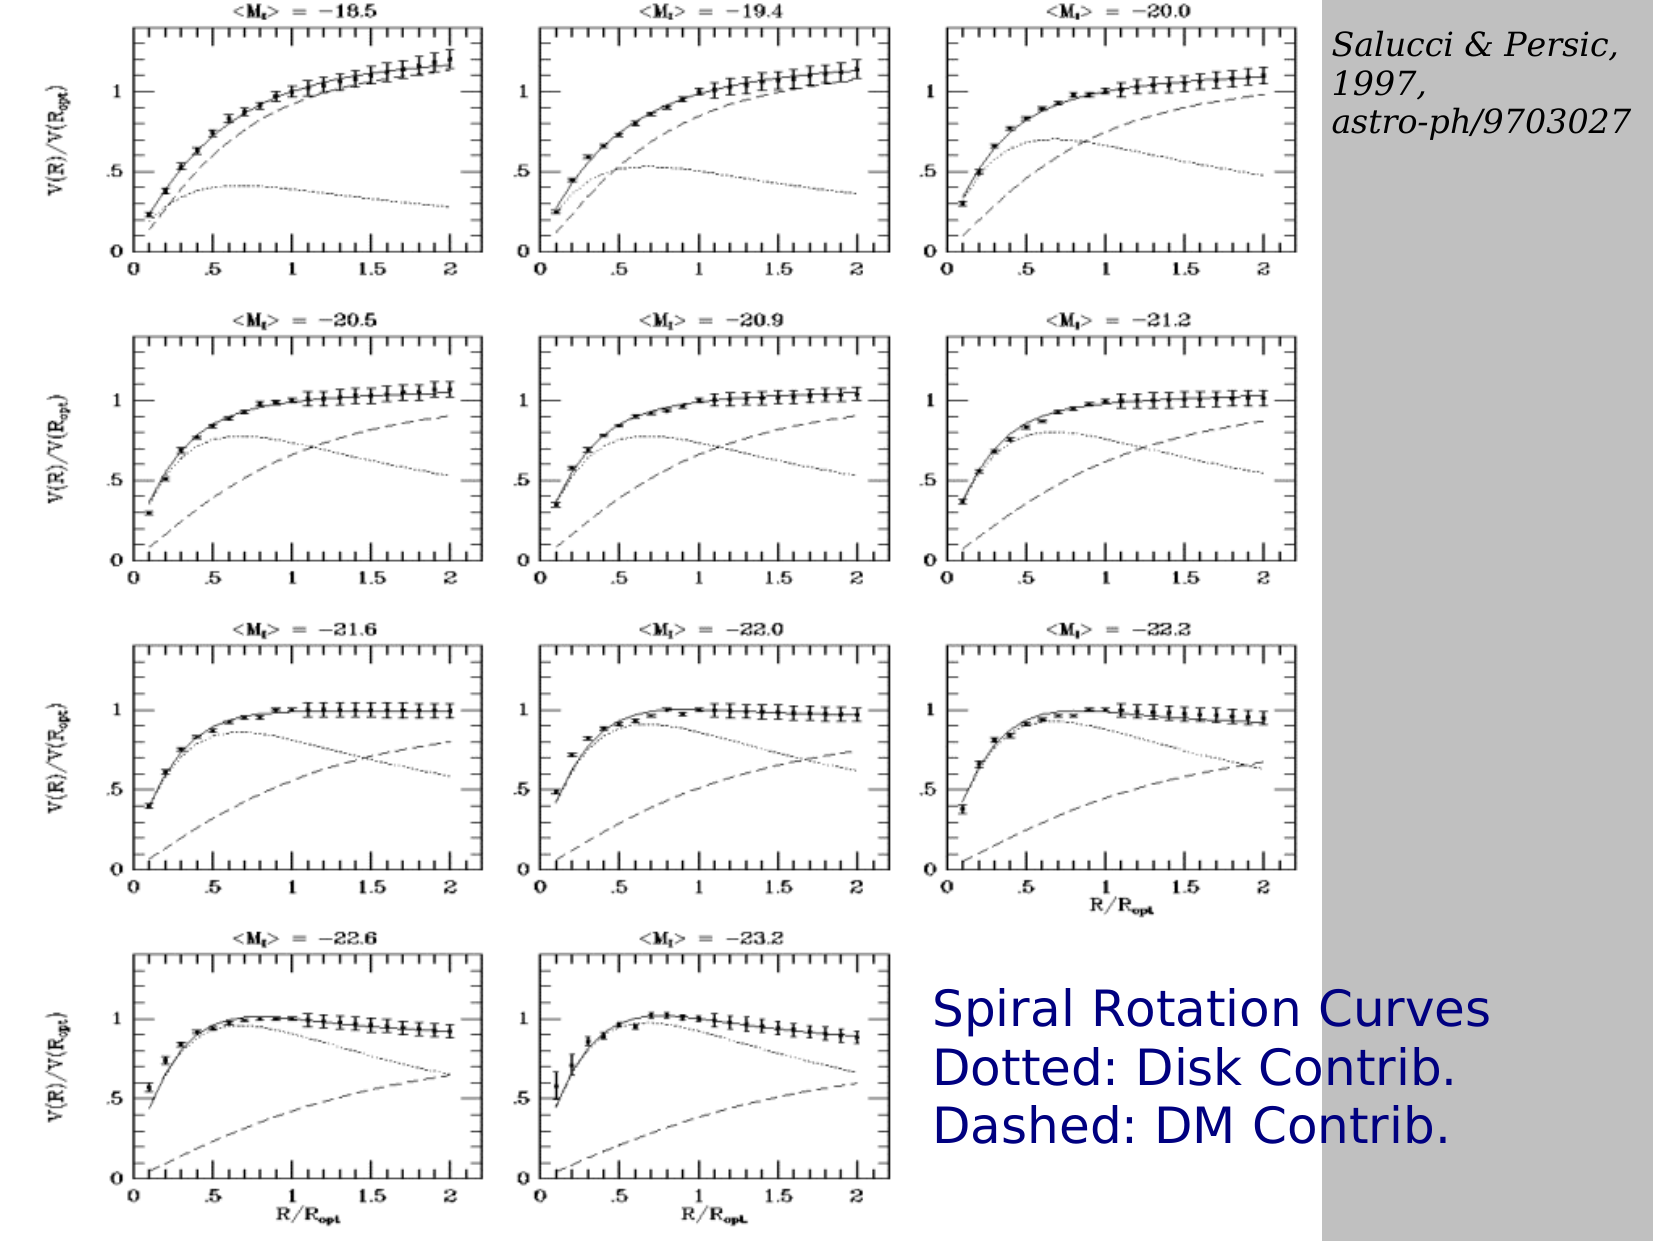

Salucci & Persic, 1997, astro-ph/9703027
Spiral Rotation Curves
Dotted: Disk Contrib.
Dashed: DM Contrib.